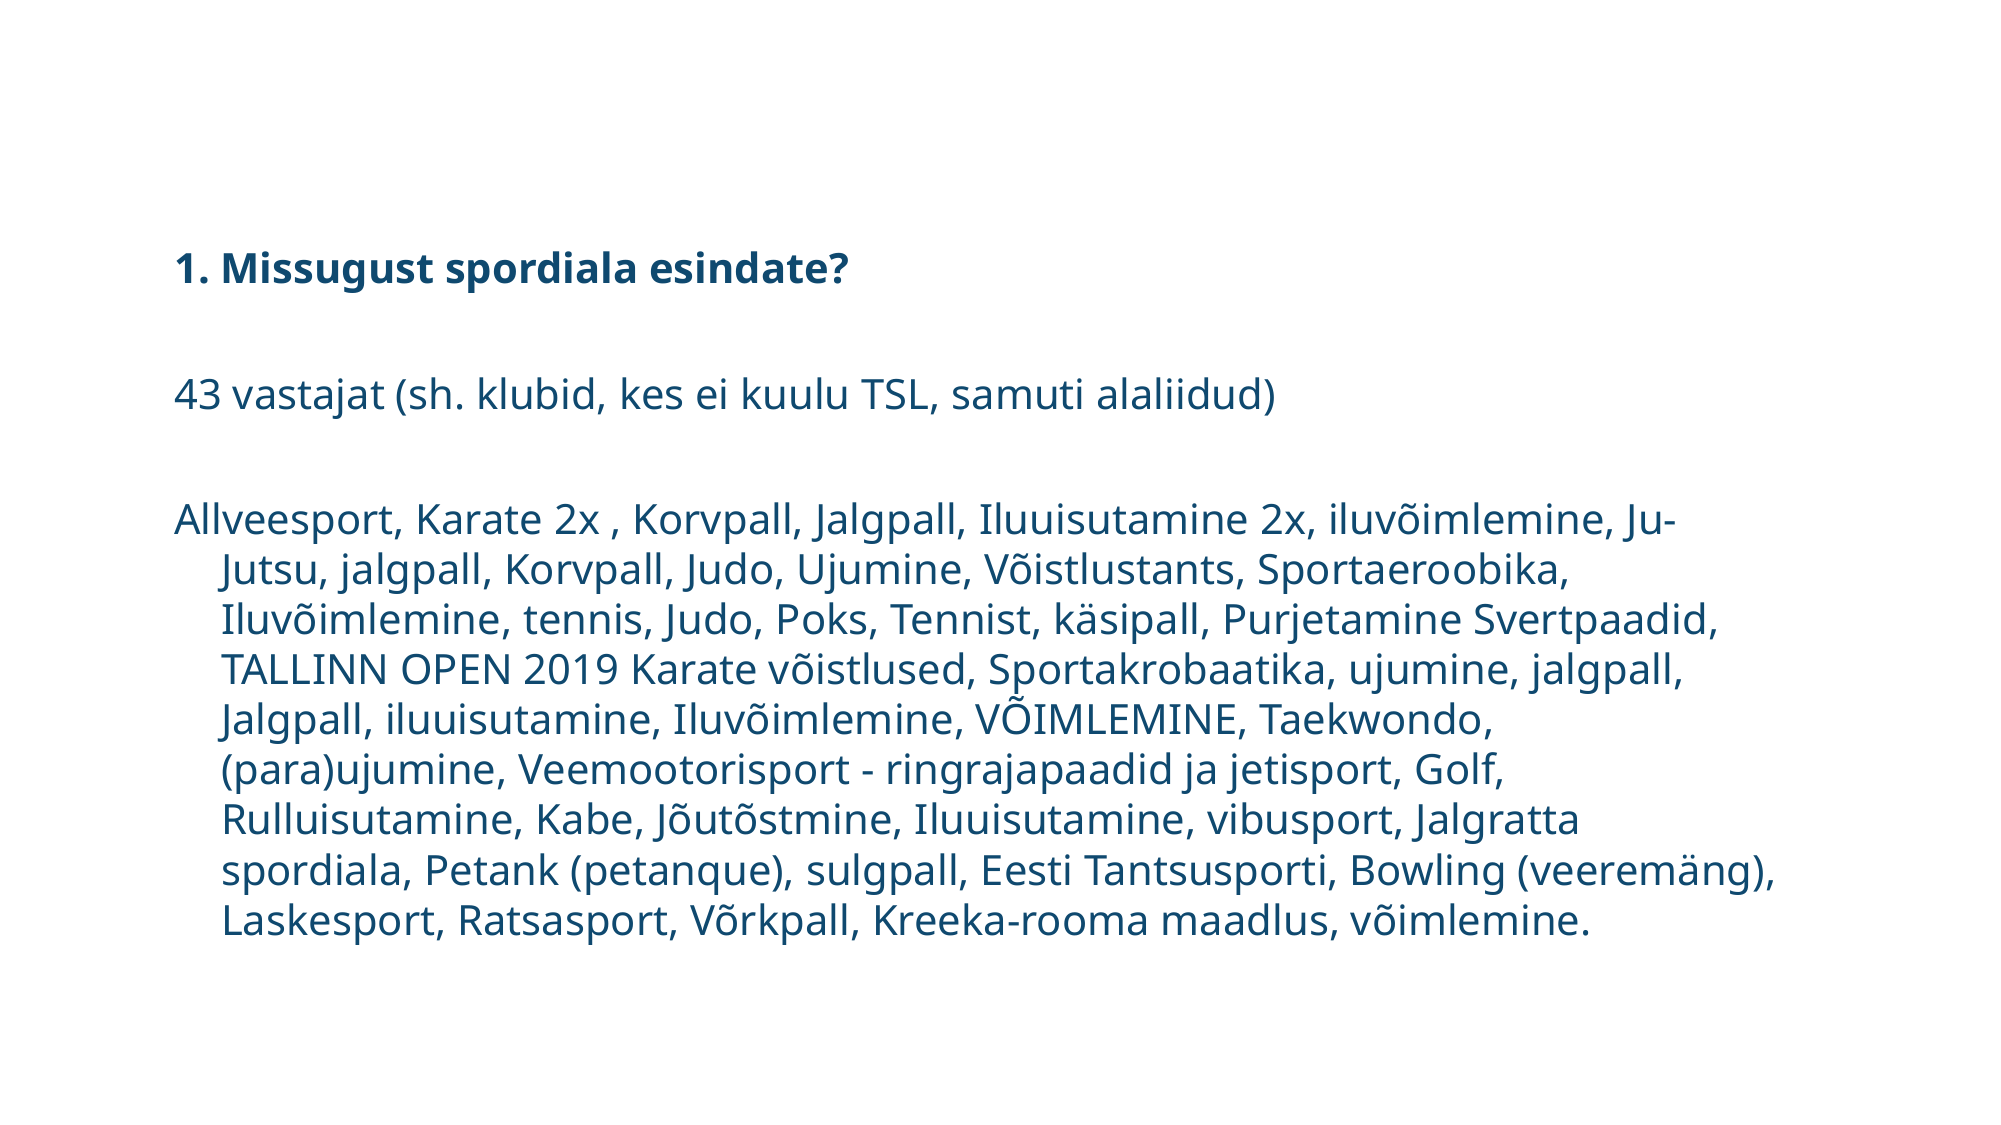

1. Missugust spordiala esindate?
43 vastajat (sh. klubid, kes ei kuulu TSL, samuti alaliidud)
Allveesport, Karate 2x , Korvpall, Jalgpall, Iluuisutamine 2x, iluvõimlemine, Ju-Jutsu, jalgpall, Korvpall, Judo, Ujumine, Võistlustants, Sportaeroobika, Iluvõimlemine, tennis, Judo, Poks, Tennist, käsipall, Purjetamine Svertpaadid, TALLINN OPEN 2019 Karate võistlused, Sportakrobaatika, ujumine, jalgpall, Jalgpall, iluuisutamine, Iluvõimlemine, VÕIMLEMINE, Taekwondo, (para)ujumine, Veemootorisport - ringrajapaadid ja jetisport, Golf, Rulluisutamine, Kabe, Jõutõstmine, Iluuisutamine, vibusport, Jalgratta spordiala, Petank (petanque), sulgpall, Eesti Tantsusporti, Bowling (veeremäng), Laskesport, Ratsasport, Võrkpall, Kreeka-rooma maadlus, võimlemine.
#